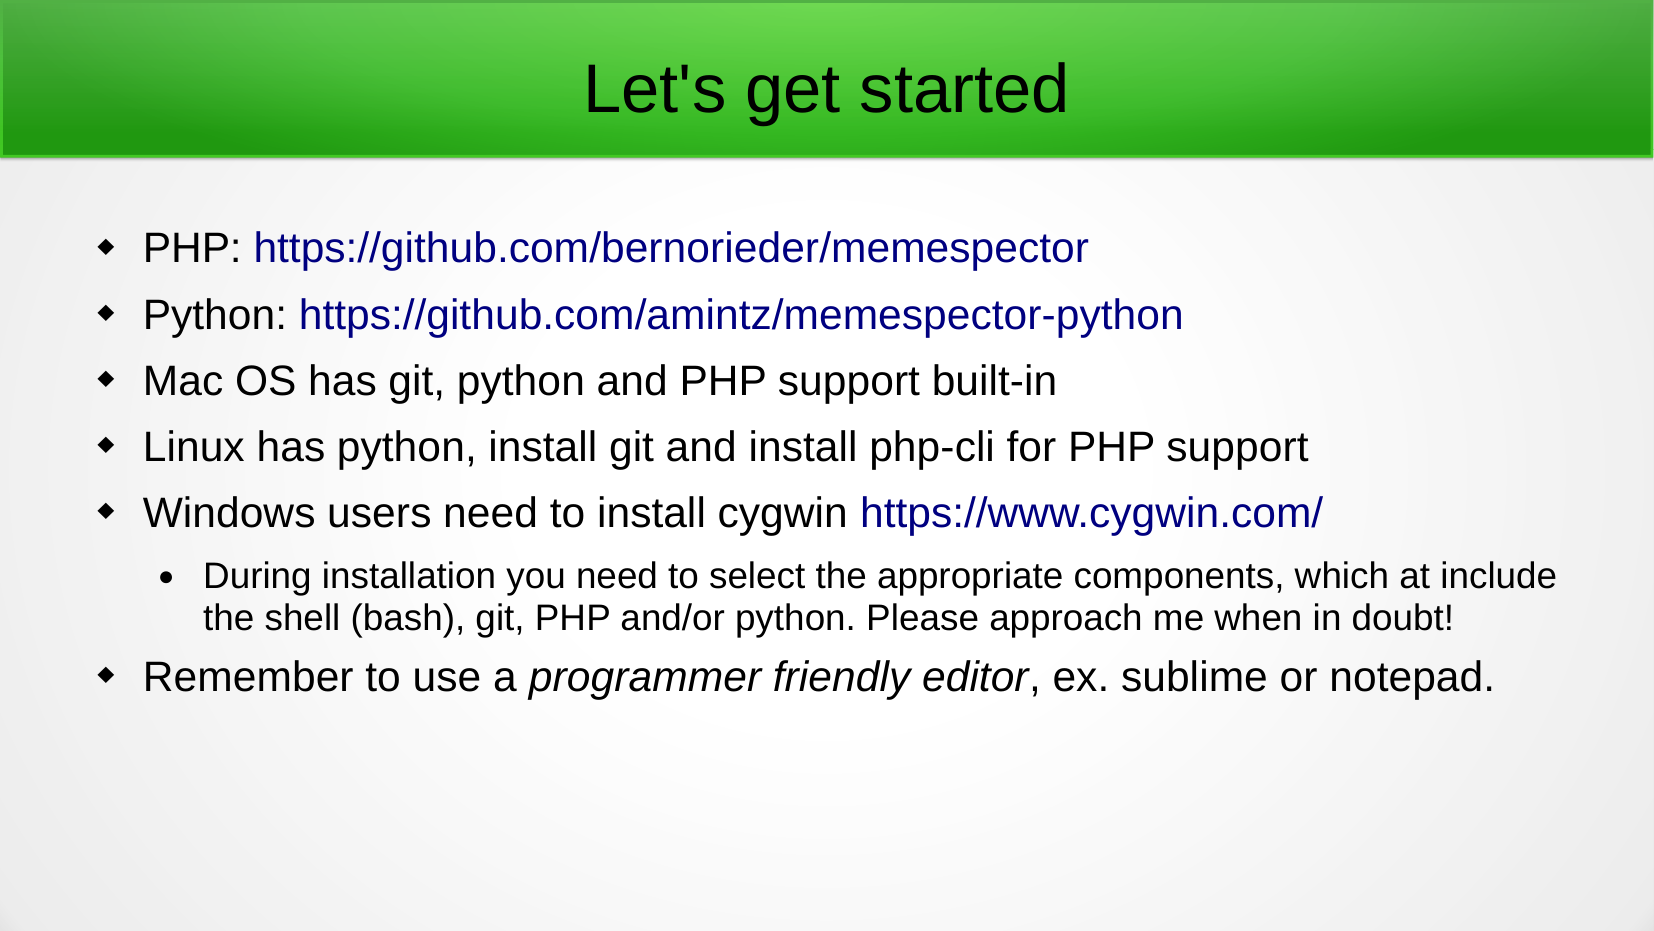

# Let's get started
PHP: https://github.com/bernorieder/memespector
Python: https://github.com/amintz/memespector-python
Mac OS has git, python and PHP support built-in
Linux has python, install git and install php-cli for PHP support
Windows users need to install cygwin https://www.cygwin.com/
During installation you need to select the appropriate components, which at include the shell (bash), git, PHP and/or python. Please approach me when in doubt!
Remember to use a programmer friendly editor, ex. sublime or notepad.